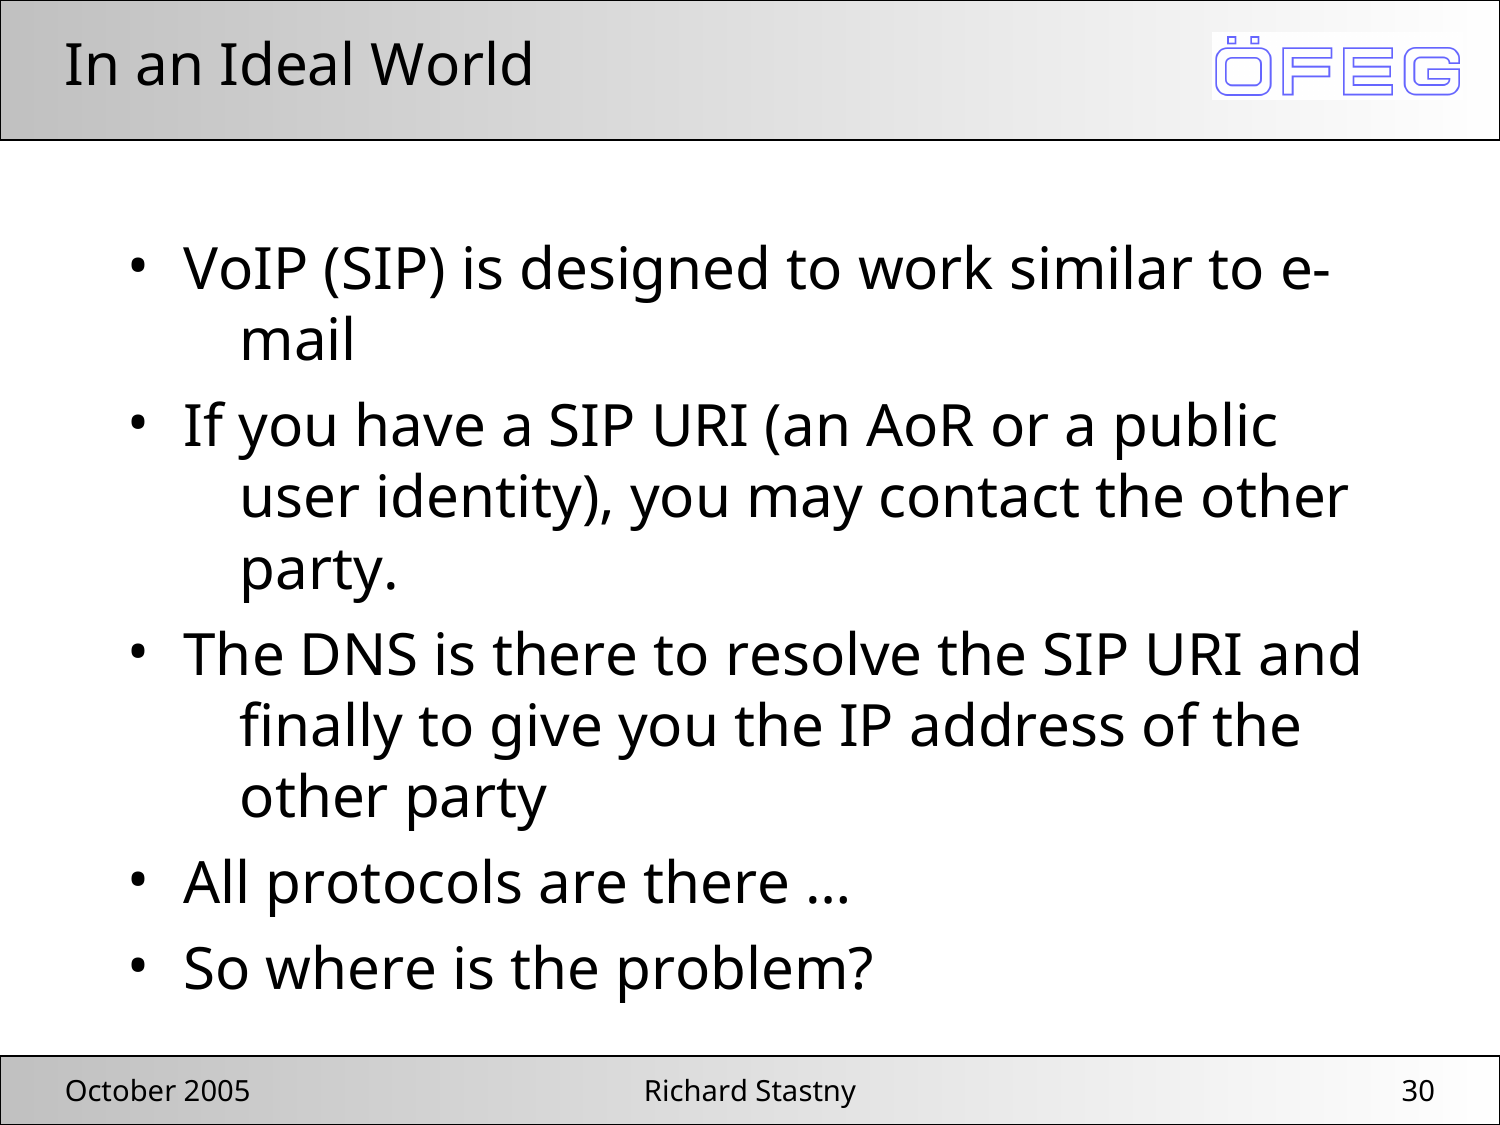

# In an Ideal World
VoIP (SIP) is designed to work similar to e-mail
If you have a SIP URI (an AoR or a public user identity), you may contact the other party.
The DNS is there to resolve the SIP URI and finally to give you the IP address of the other party
All protocols are there …
So where is the problem?
October 2005
Richard Stastny
30